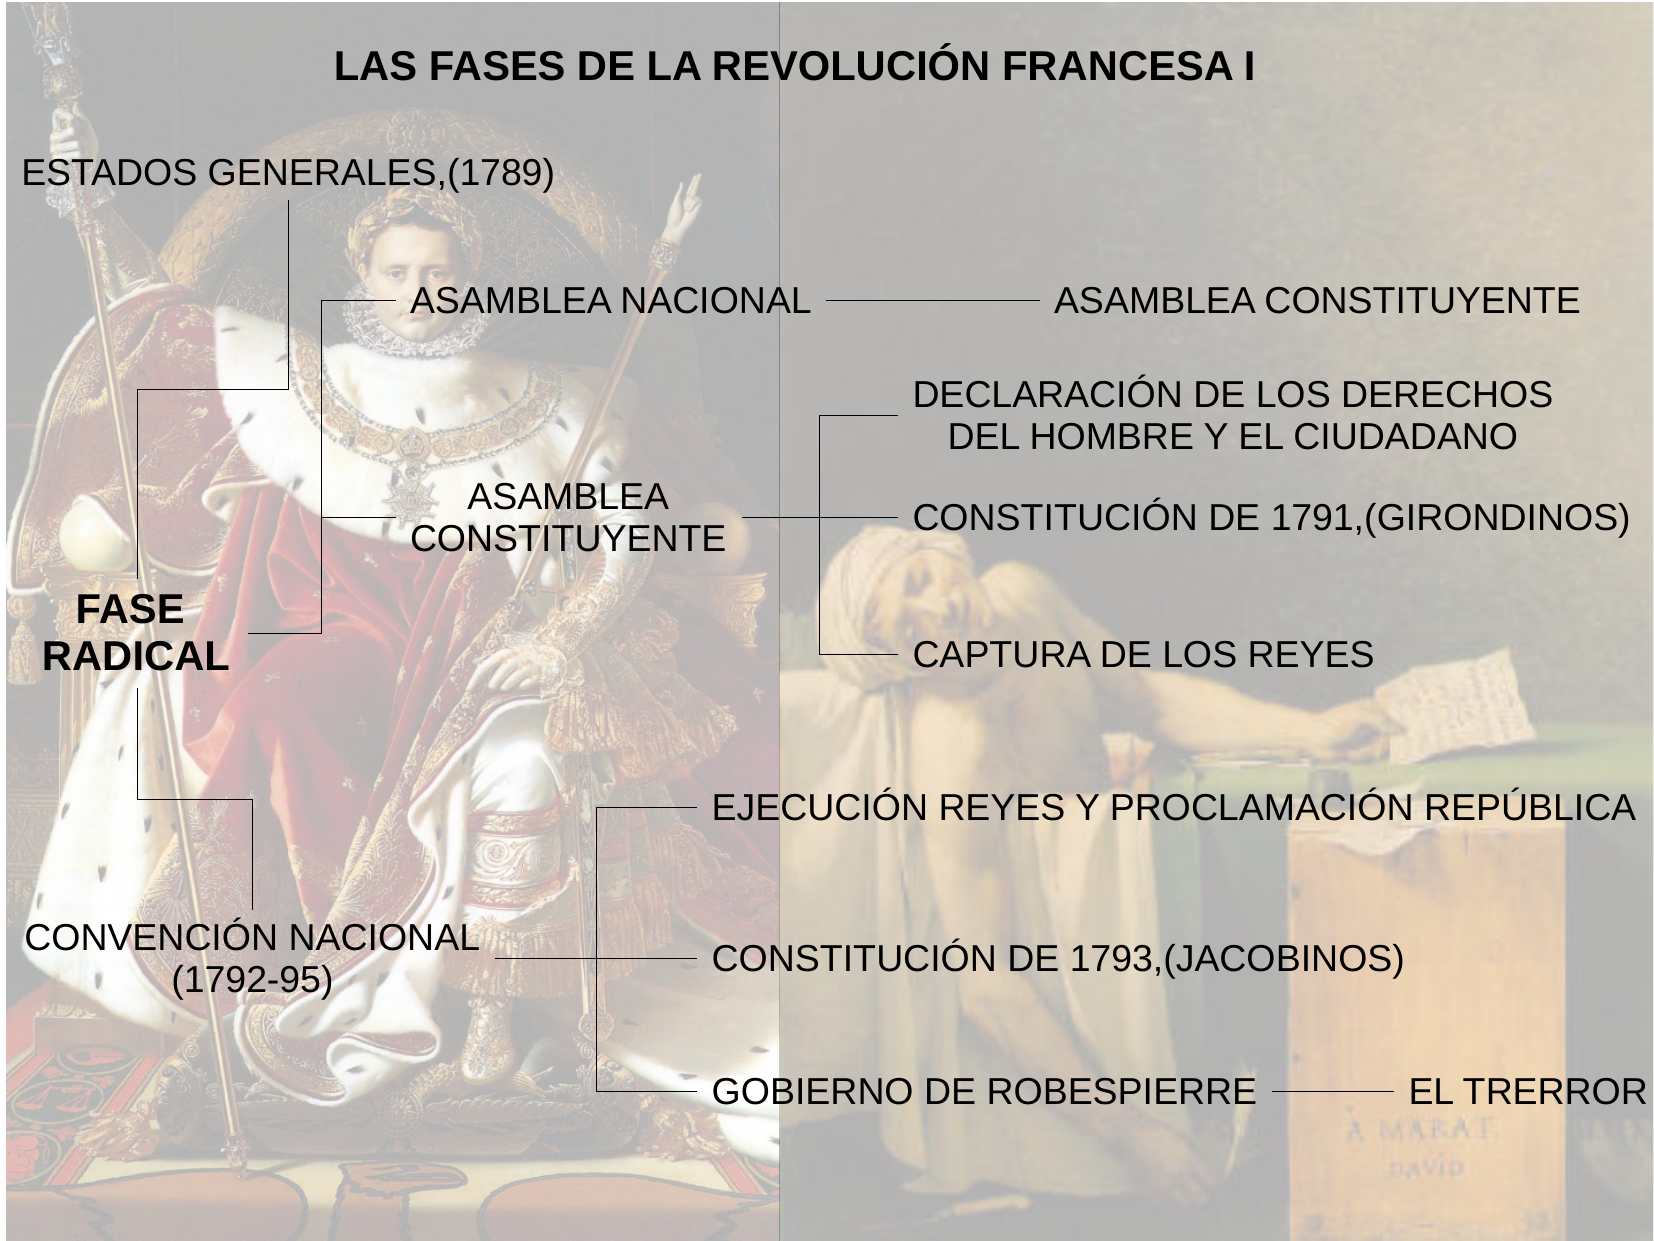

LAS FASES DE LA REVOLUCIÓN FRANCESA I
ESTADOS GENERALES,(1789)
ASAMBLEA NACIONAL
ASAMBLEA CONSTITUYENTE
DECLARACIÓN DE LOS DERECHOS
DEL HOMBRE Y EL CIUDADANO
ASAMBLEA
CONSTITUYENTE
CONSTITUCIÓN DE 1791,(GIRONDINOS)
FASE
RADICAL
CAPTURA DE LOS REYES
EJECUCIÓN REYES Y PROCLAMACIÓN REPÚBLICA
CONVENCIÓN NACIONAL
(1792-95)
CONSTITUCIÓN DE 1793,(JACOBINOS)
GOBIERNO DE ROBESPIERRE
EL TRERROR